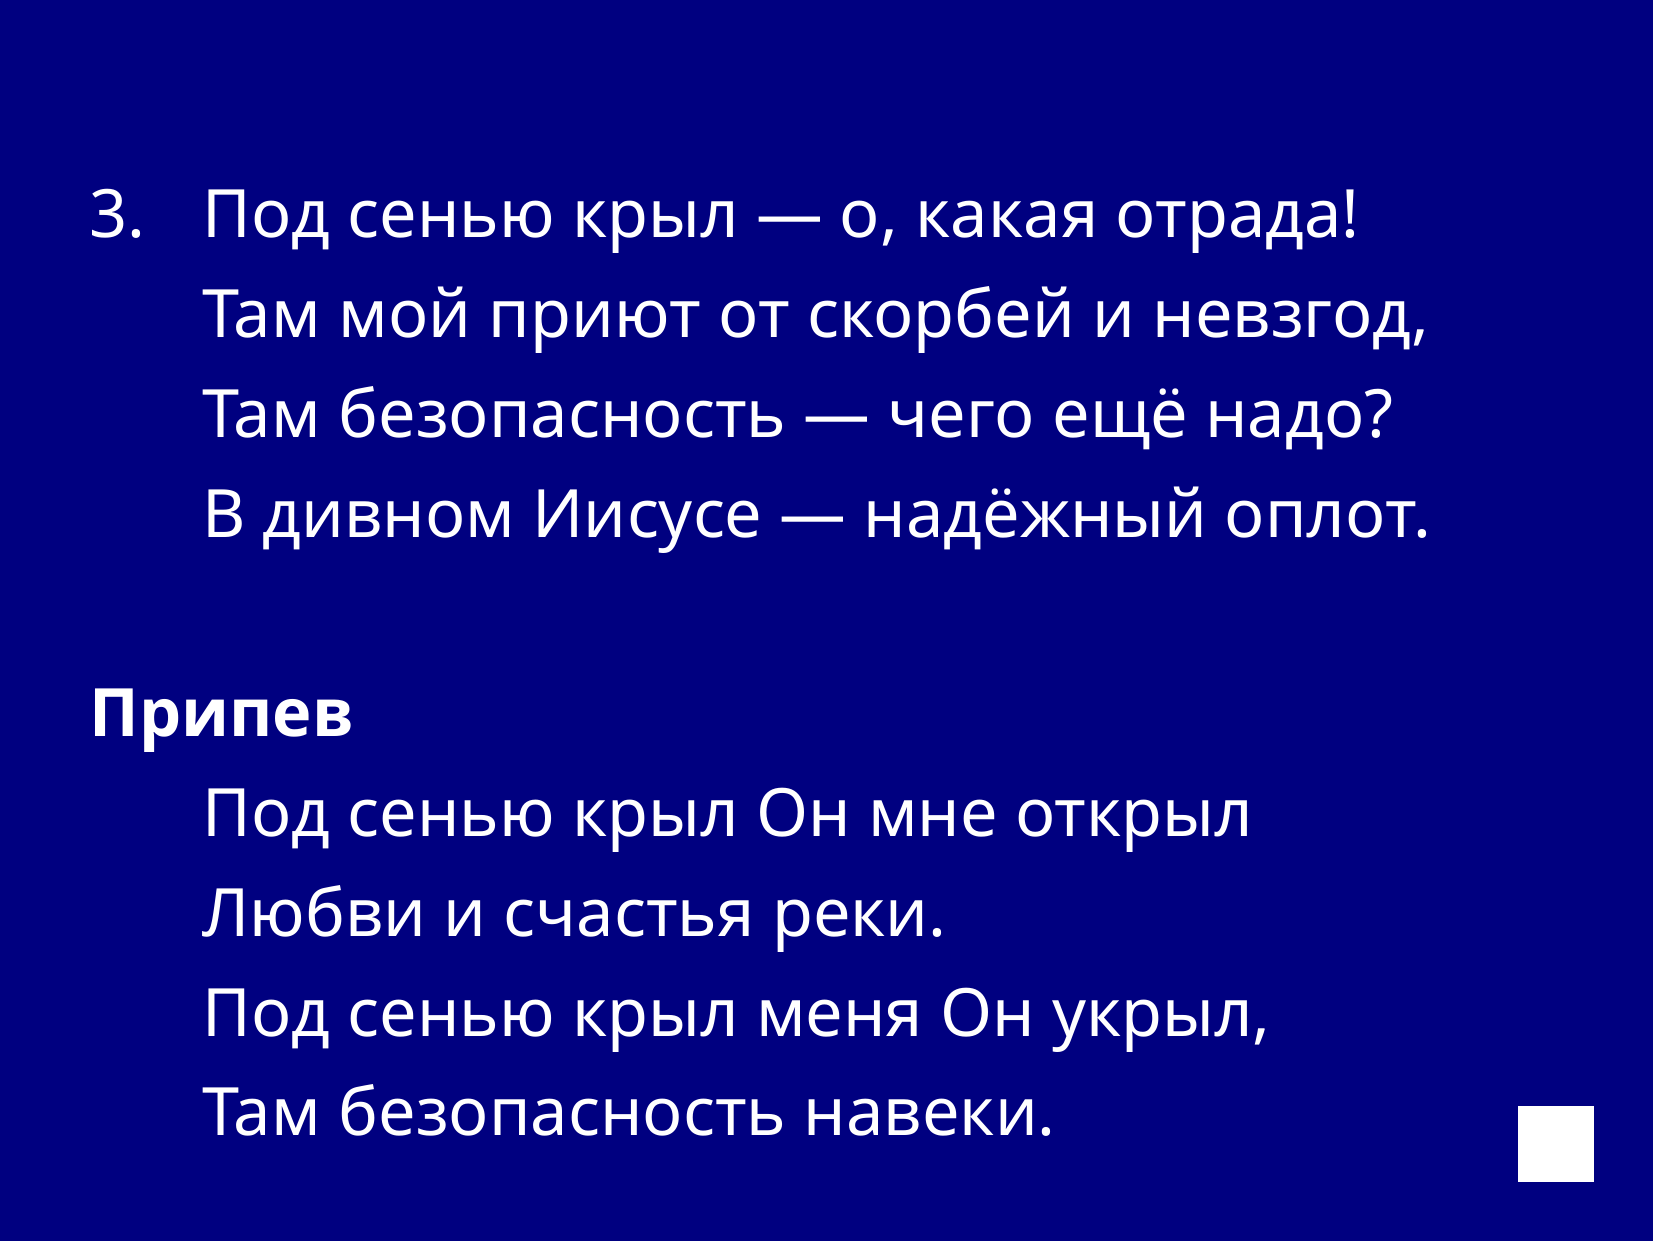

3.	Под сенью крыл — о, какая отрада!
	Там мой приют от скорбей и невзгод,
	Там безопасность — чего ещё надо?
	В дивном Иисусе — надёжный оплот.
Припев
	Под сенью крыл Он мне открыл
	Любви и счастья реки.
	Под сенью крыл меня Он укрыл,
	Там безопасность навеки.